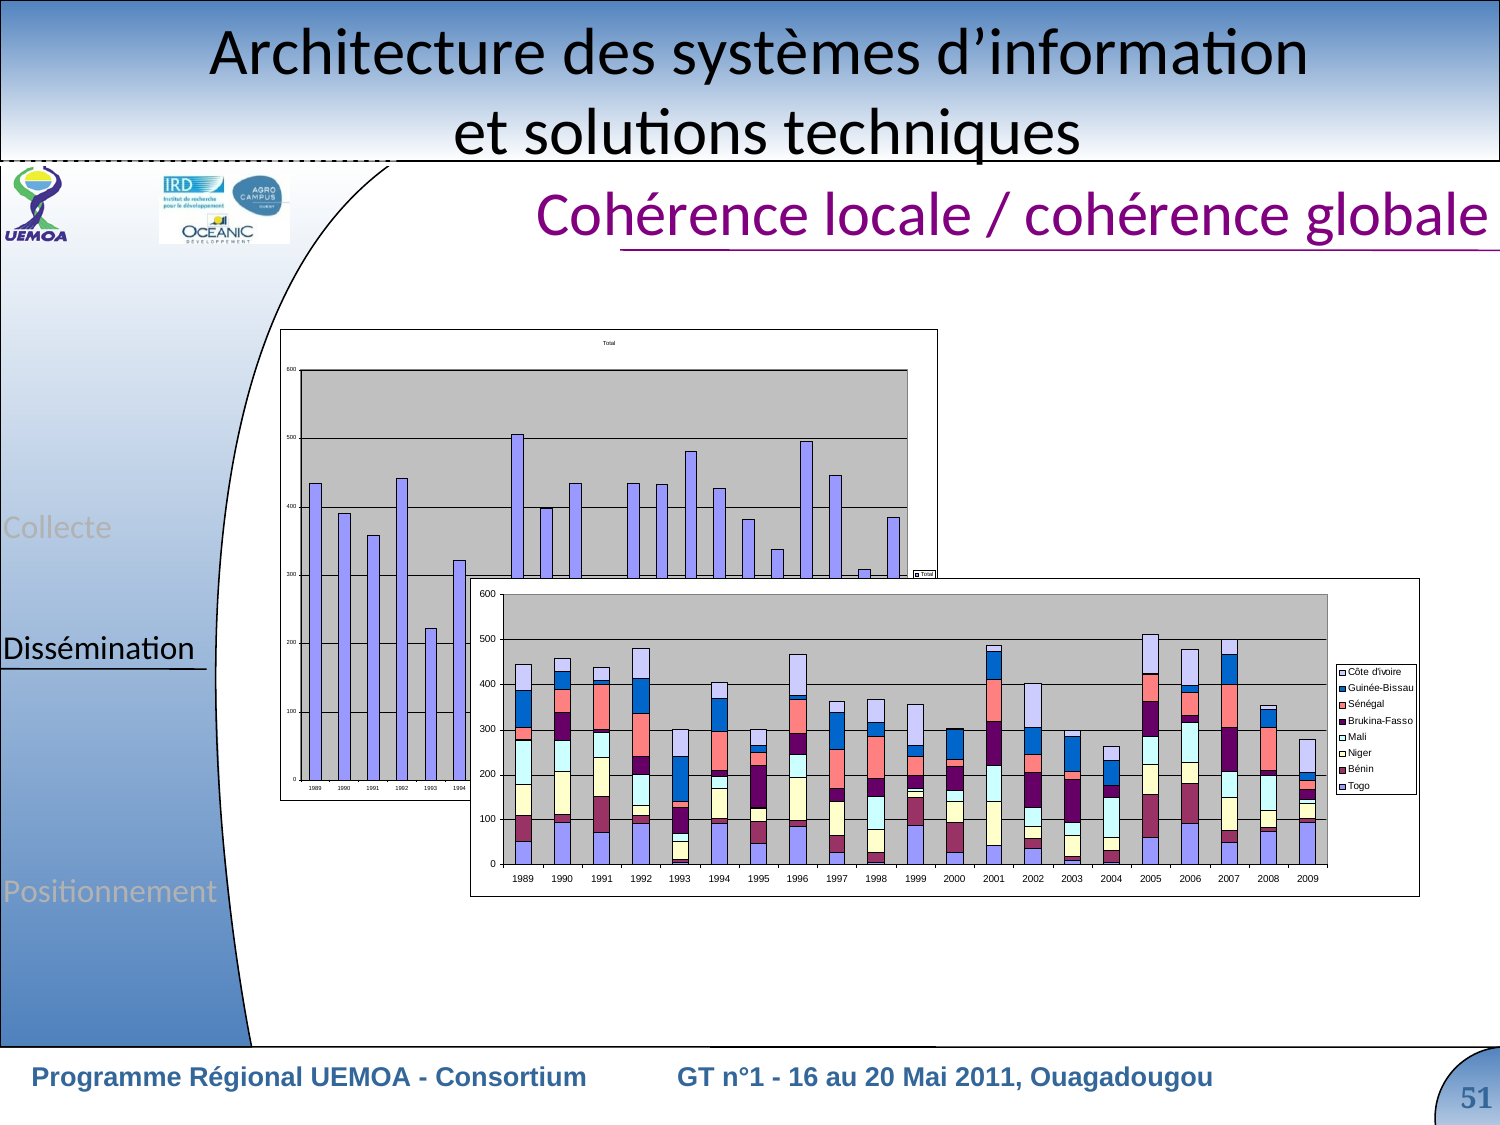

Architecture des systèmes d’information
et solutions techniques
Cohérence locale / cohérence globale
Collecte
Dissémination
Positionnement